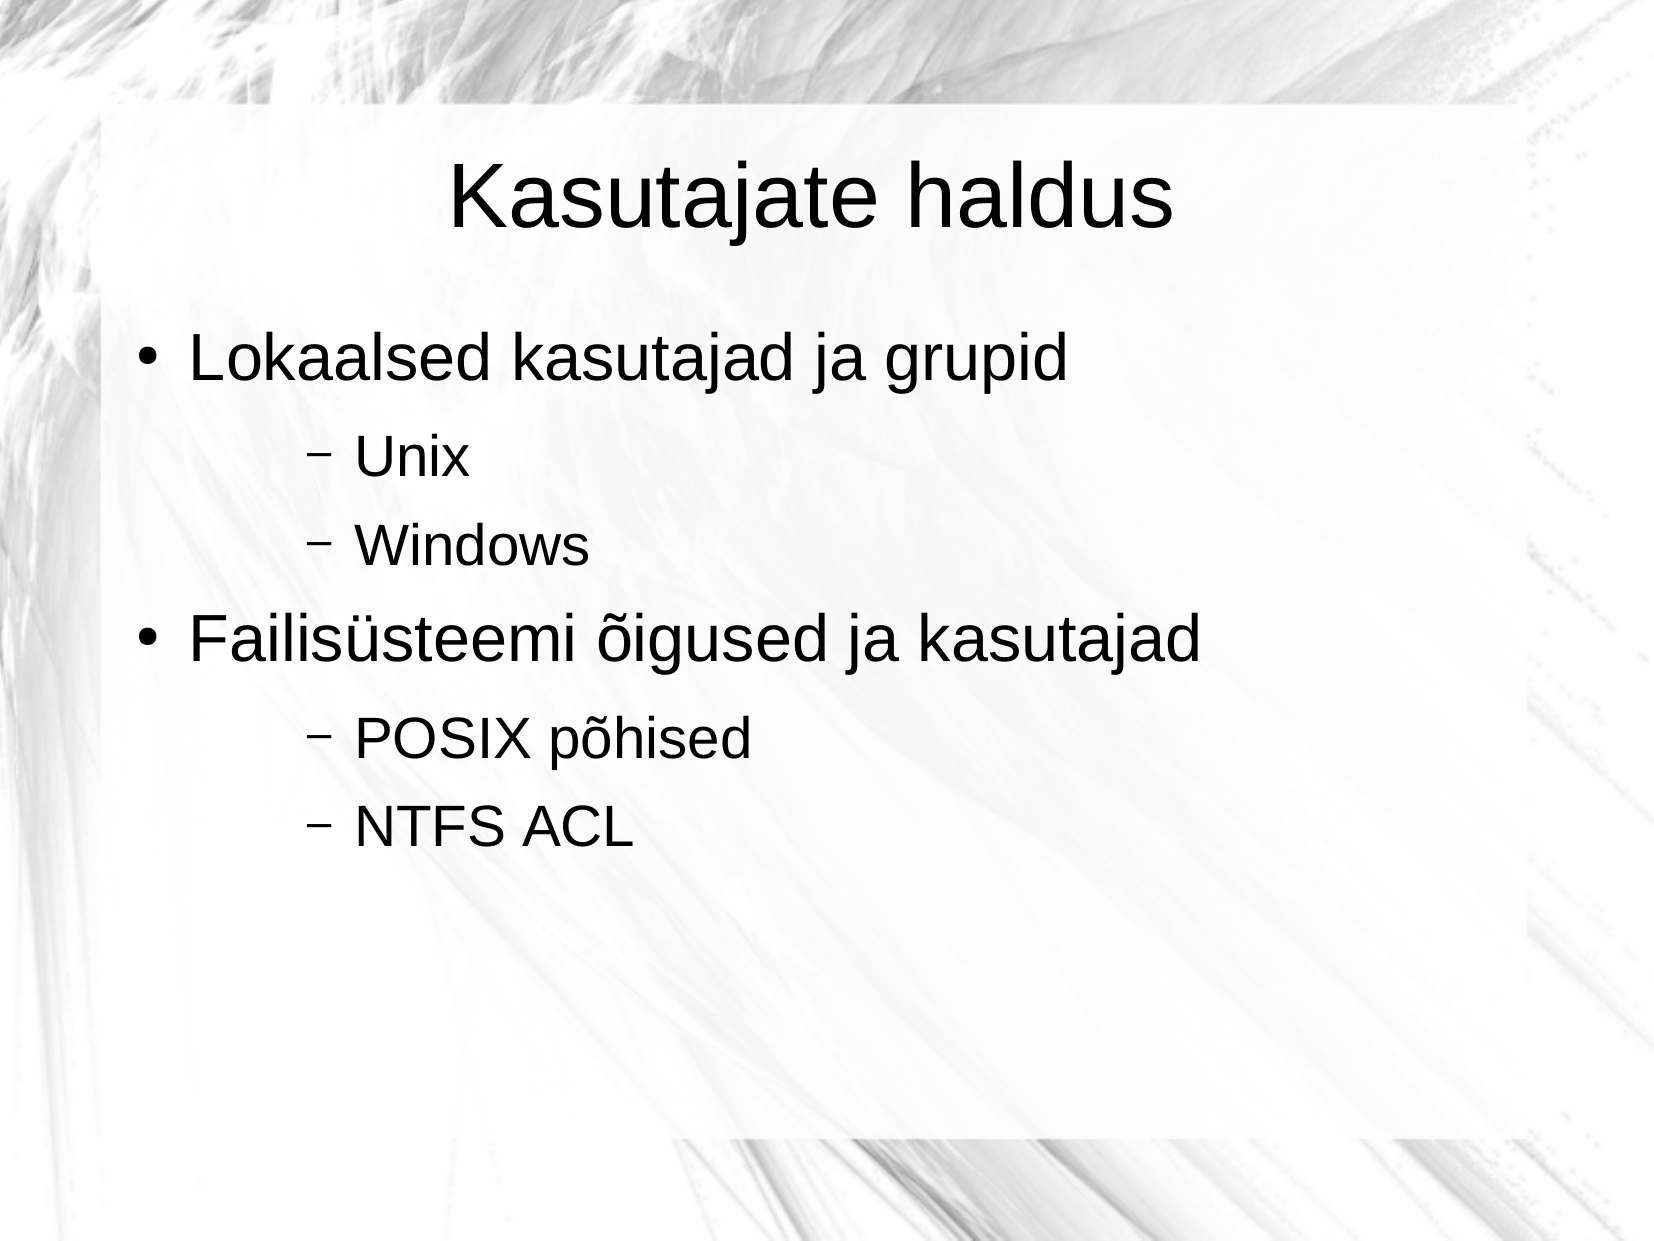

# Kasutajate haldus
Lokaalsed kasutajad ja grupid
Unix
Windows
Failisüsteemi õigused ja kasutajad
POSIX põhised
NTFS ACL